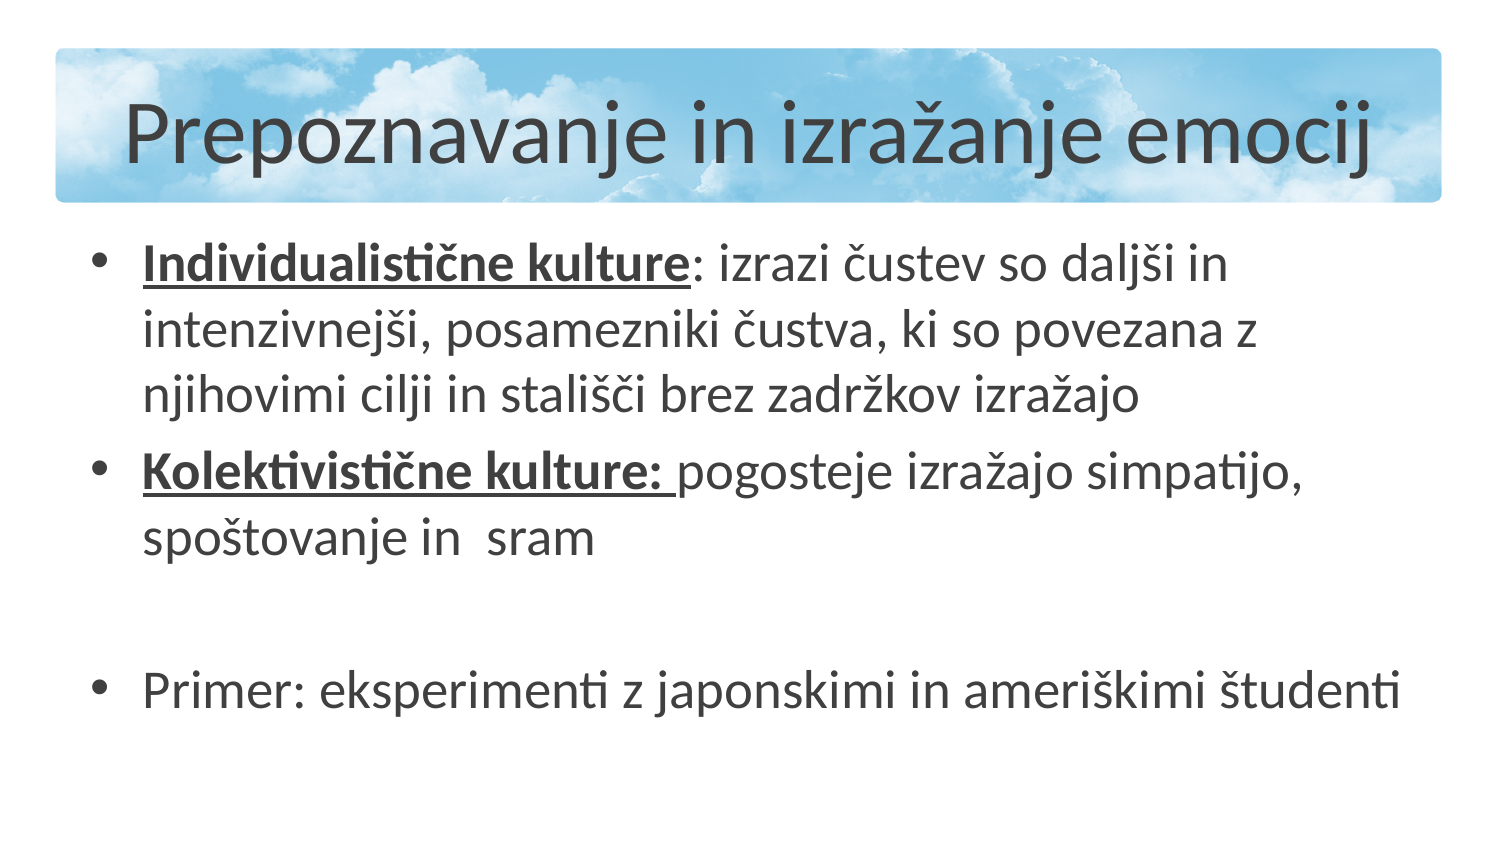

# Prepoznavanje in izražanje emocij
Individualistične kulture: izrazi čustev so daljši in intenzivnejši, posamezniki čustva, ki so povezana z njihovimi cilji in stališči brez zadržkov izražajo
Kolektivistične kulture: pogosteje izražajo simpatijo, spoštovanje in sram
Primer: eksperimenti z japonskimi in ameriškimi študenti